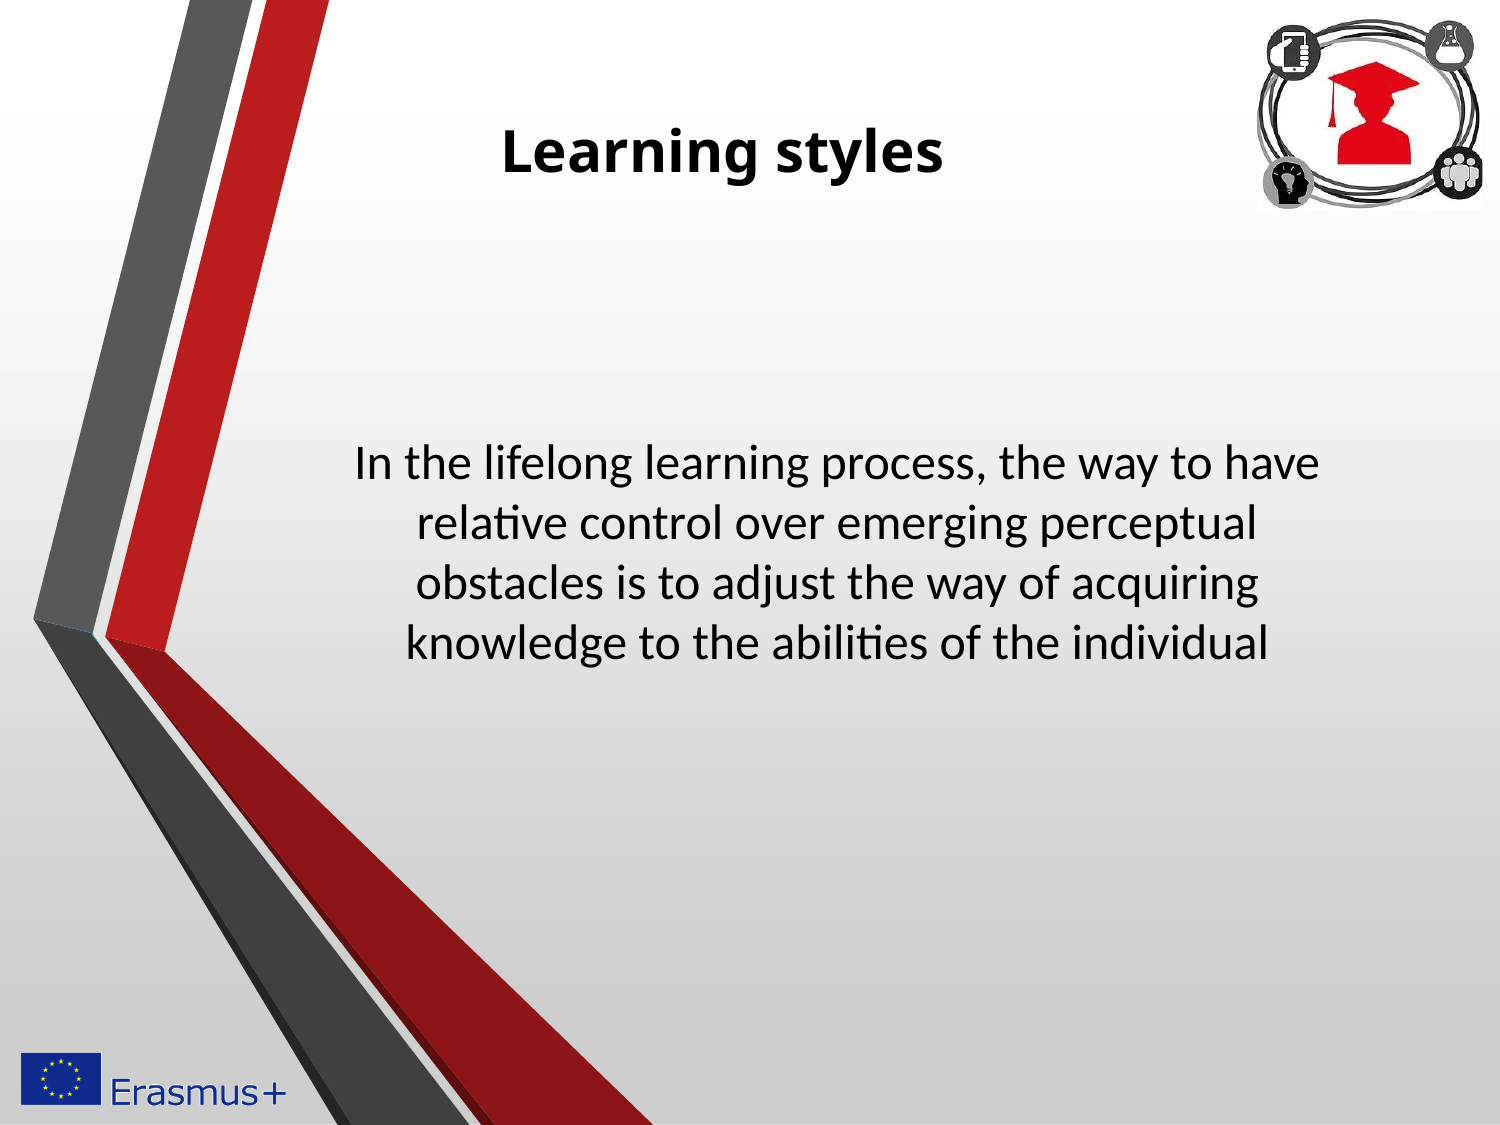

# Learning styles
In the lifelong learning process, the way to have relative control over emerging perceptual obstacles is to adjust the way of acquiring knowledge to the abilities of the individual